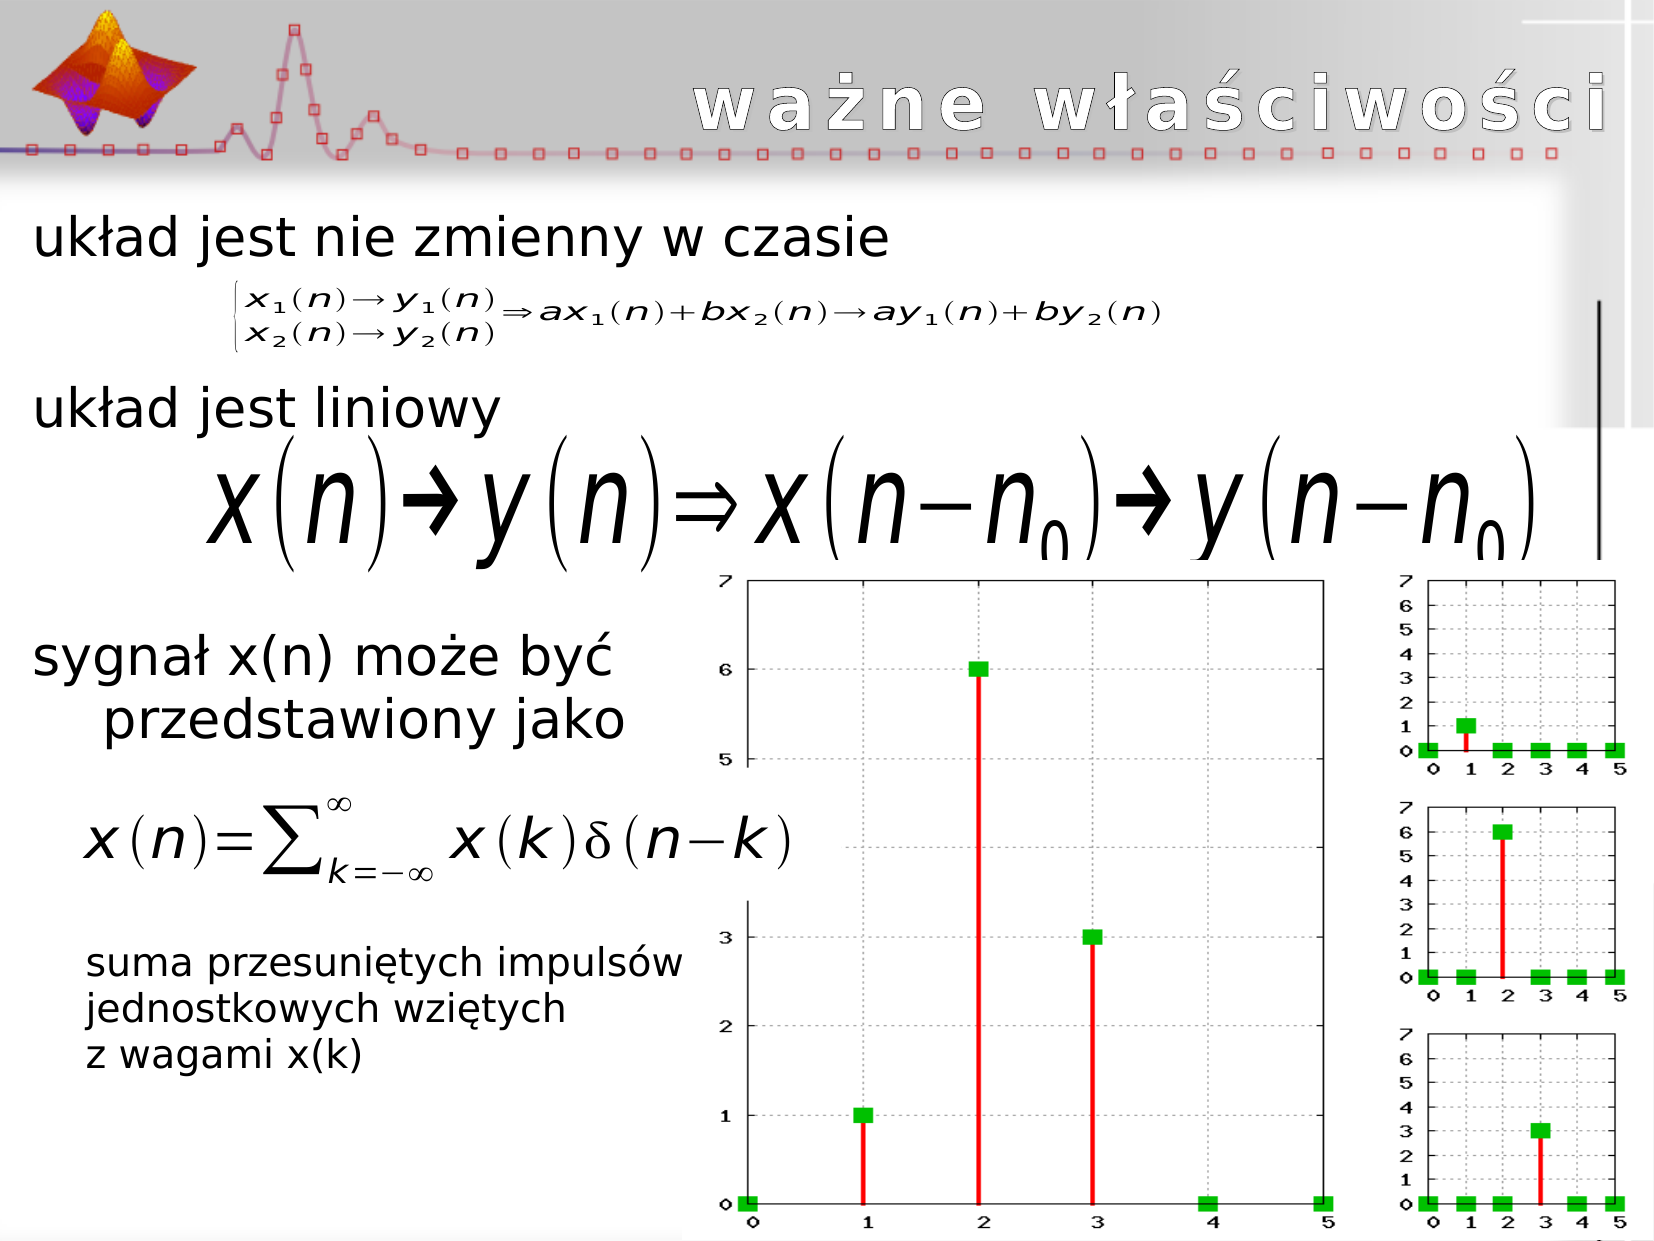

# ważne właściwości
układ jest nie zmienny w czasie
układ jest liniowy
sygnał x(n) może być
 przedstawiony jako
suma przesuniętych impulsów
jednostkowych wziętych
z wagami x(k)